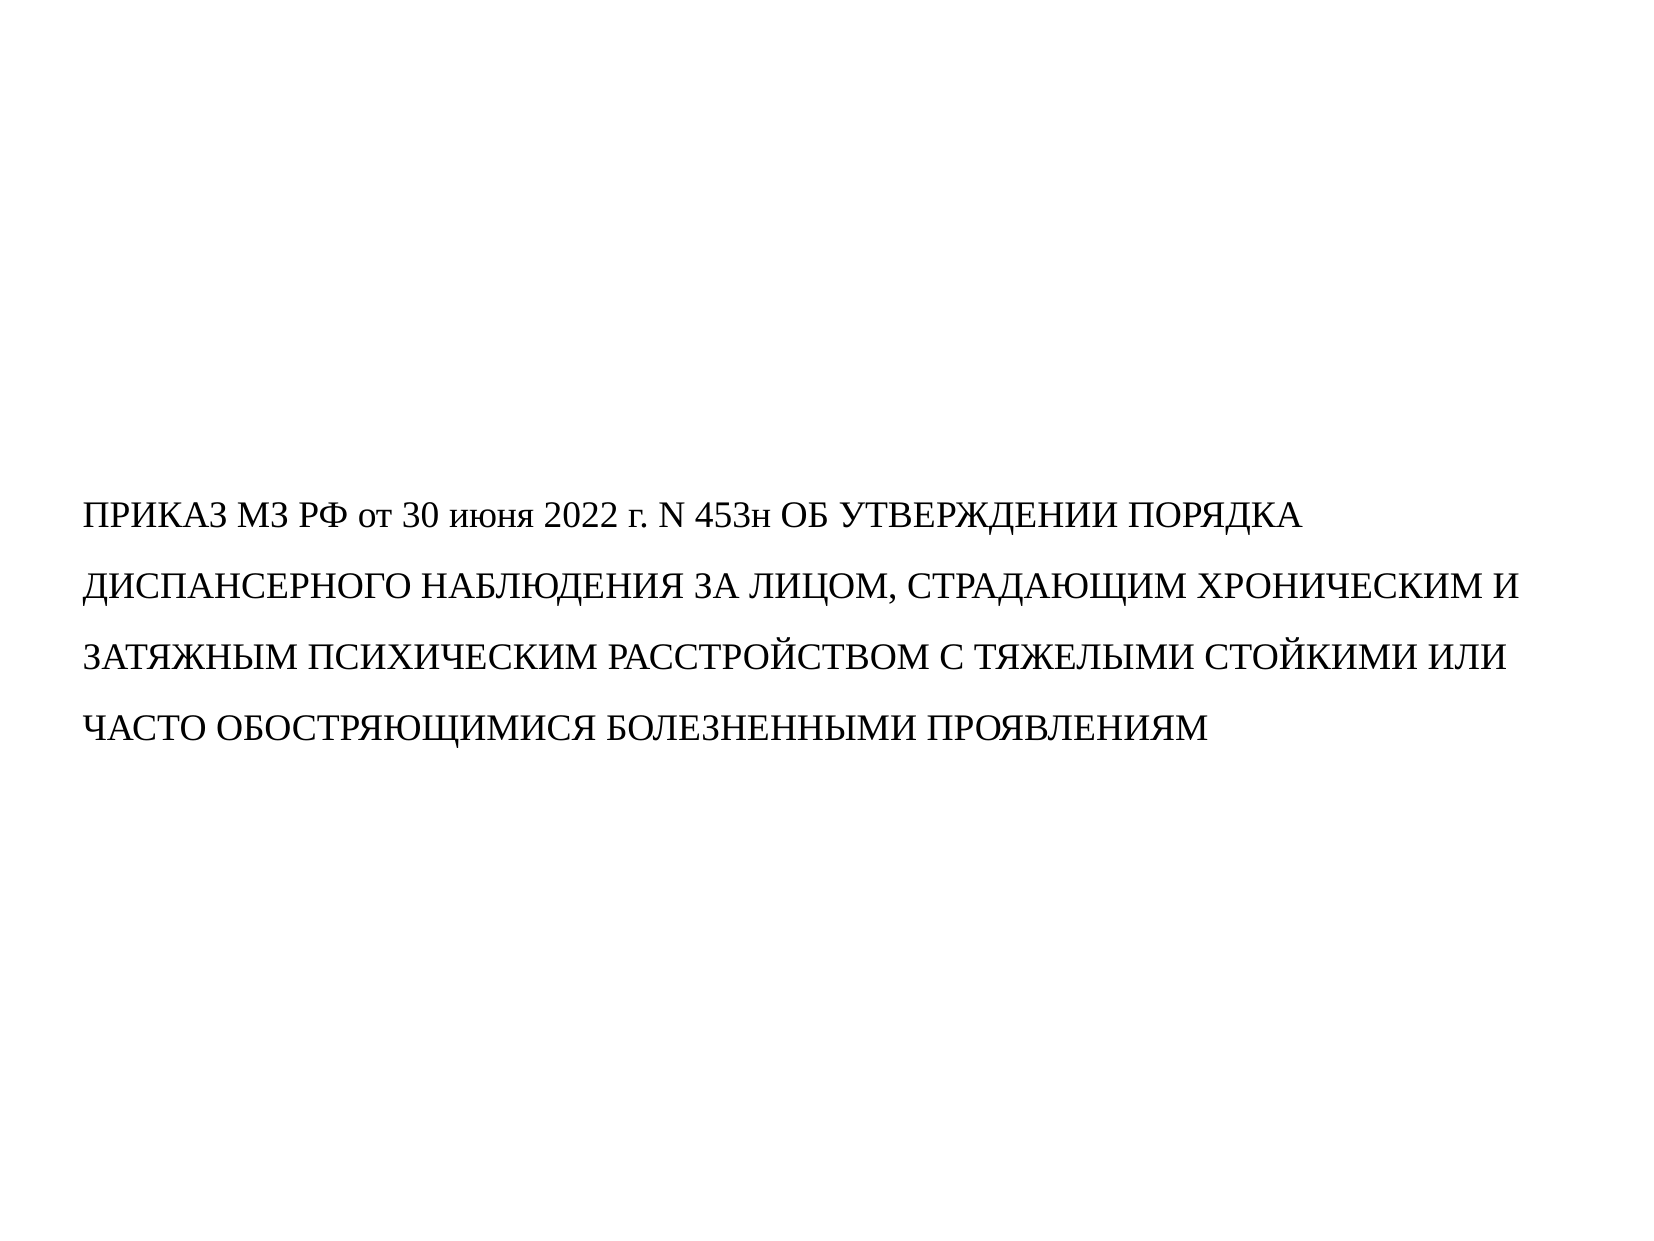

#
ПРИКАЗ МЗ РФ от 30 июня 2022 г. N 453н ОБ УТВЕРЖДЕНИИ ПОРЯДКА
ДИСПАНСЕРНОГО НАБЛЮДЕНИЯ ЗА ЛИЦОМ, СТРАДАЮЩИМ ХРОНИЧЕСКИМ И
ЗАТЯЖНЫМ ПСИХИЧЕСКИМ РАССТРОЙСТВОМ С ТЯЖЕЛЫМИ СТОЙКИМИ ИЛИ
ЧАСТО ОБОСТРЯЮЩИМИСЯ БОЛЕЗНЕННЫМИ ПРОЯВЛЕНИЯМ